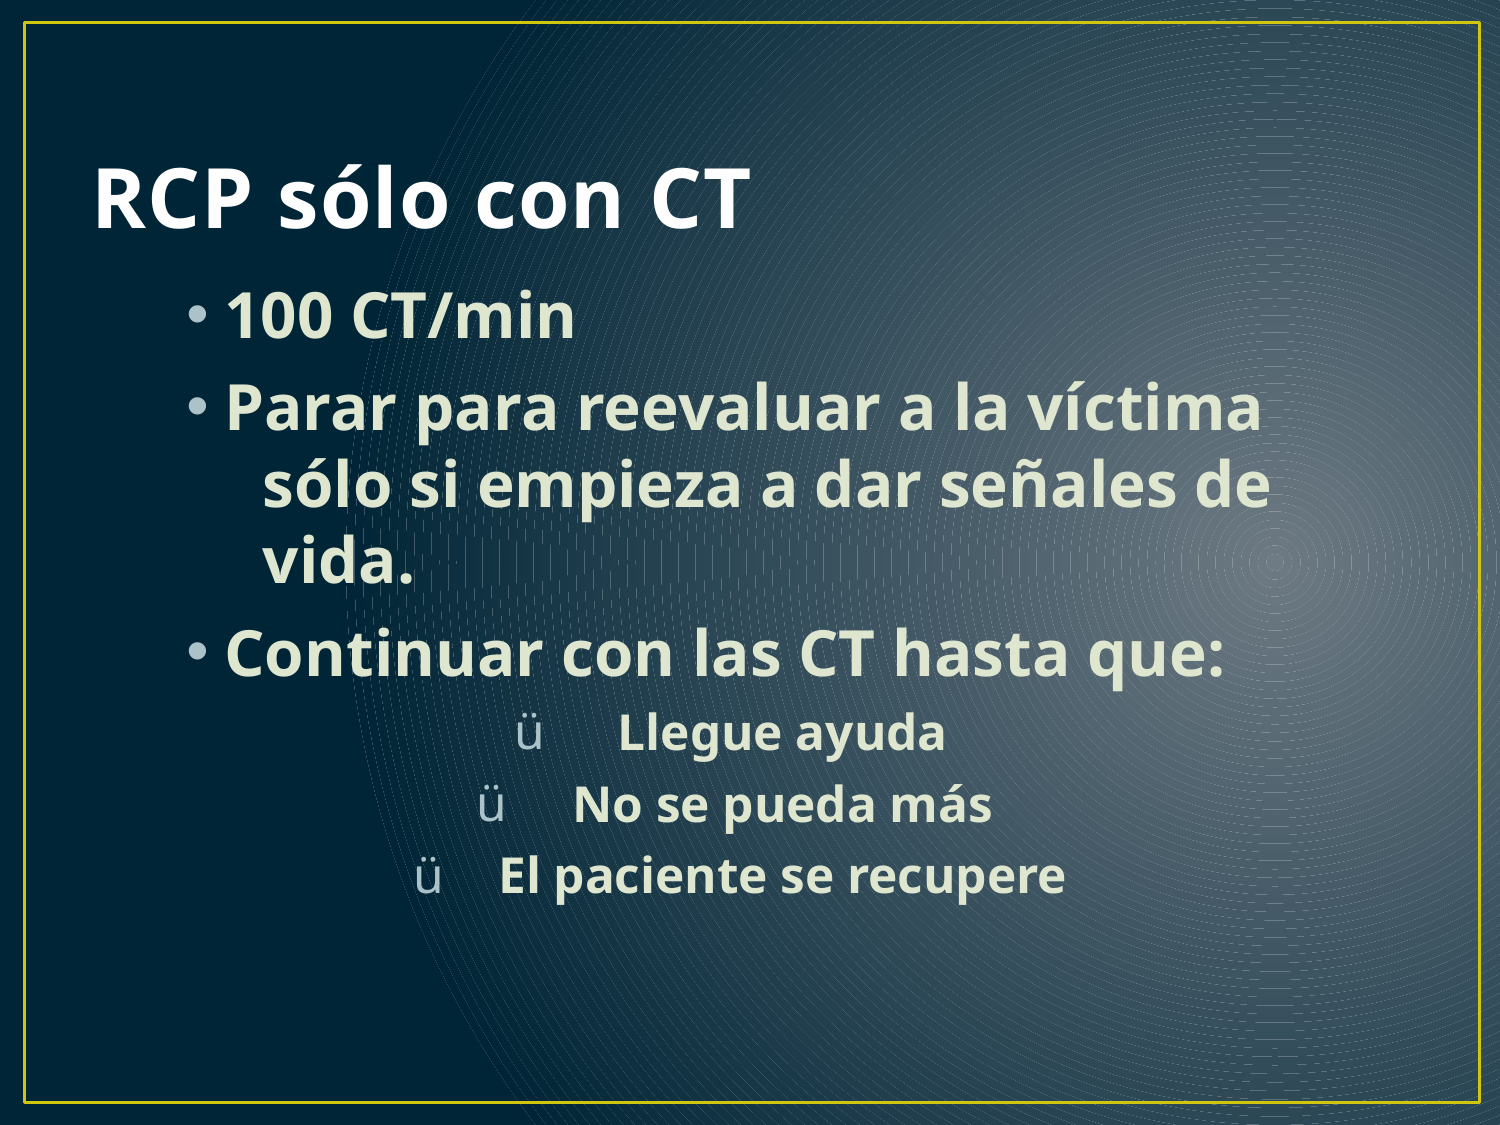

# RCP sólo con CT
100 CT/min
Parar para reevaluar a la víctima sólo si empieza a dar señales de vida.
Continuar con las CT hasta que:
Llegue ayuda
No se pueda más
El paciente se recupere